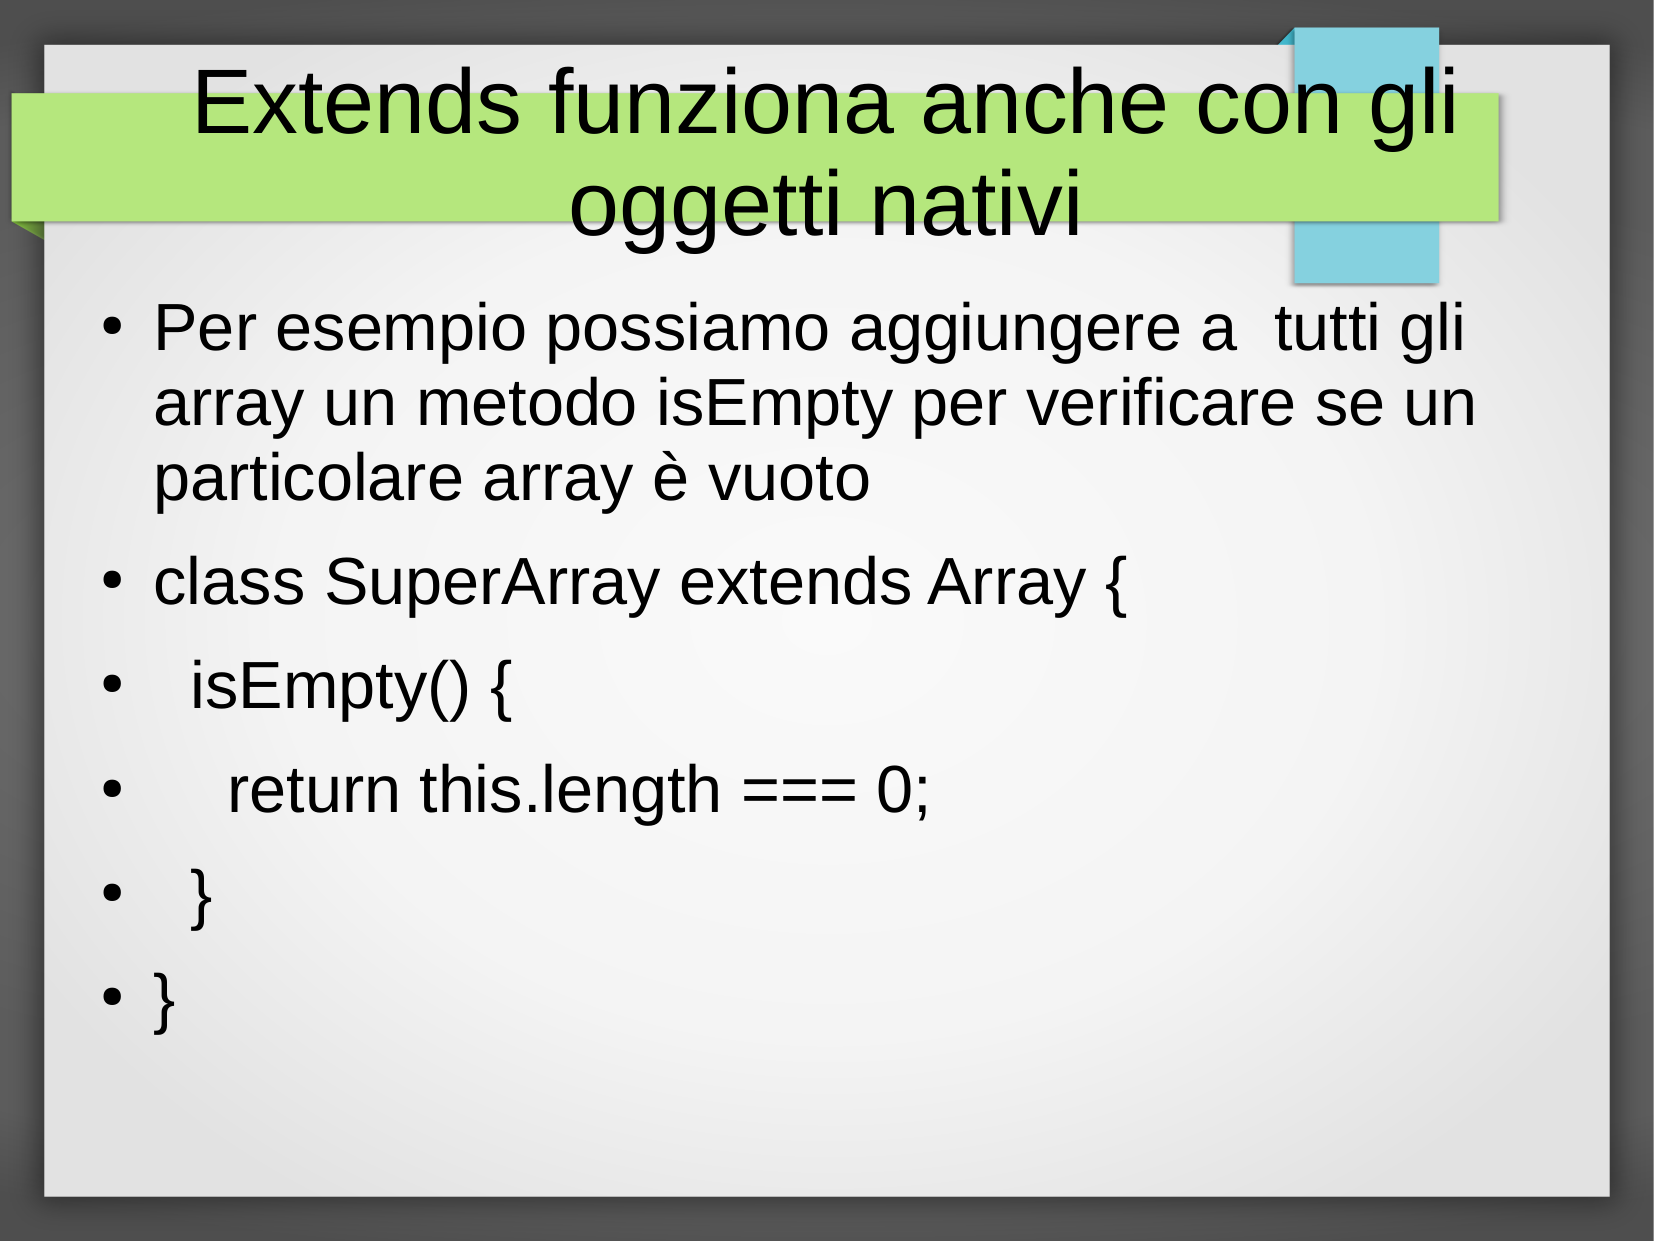

# Extends funziona anche con gli oggetti nativi
Per esempio possiamo aggiungere a tutti gli array un metodo isEmpty per verificare se un particolare array è vuoto
class SuperArray extends Array {
 isEmpty() {
 return this.length === 0;
 }
}